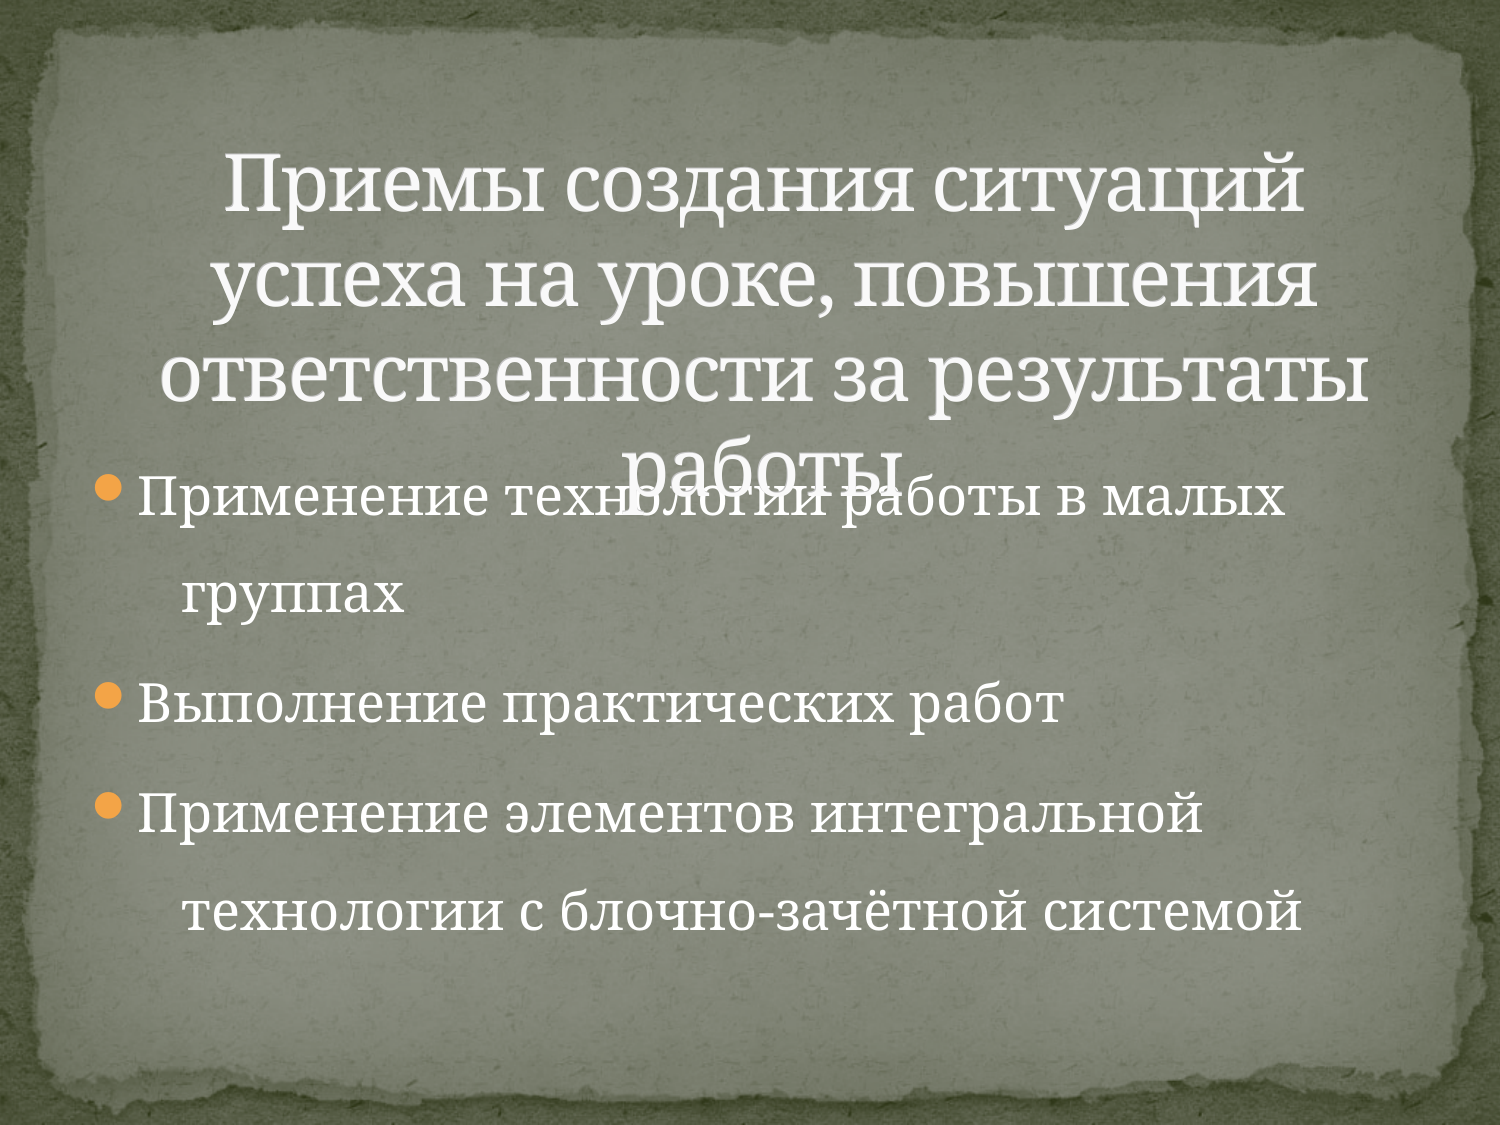

Приемы создания ситуаций успеха на уроке, повышения ответственности за результаты работы
# Применение технологии работы в малых группах
Выполнение практических работ
Применение элементов интегральной технологии с блочно-зачётной системой